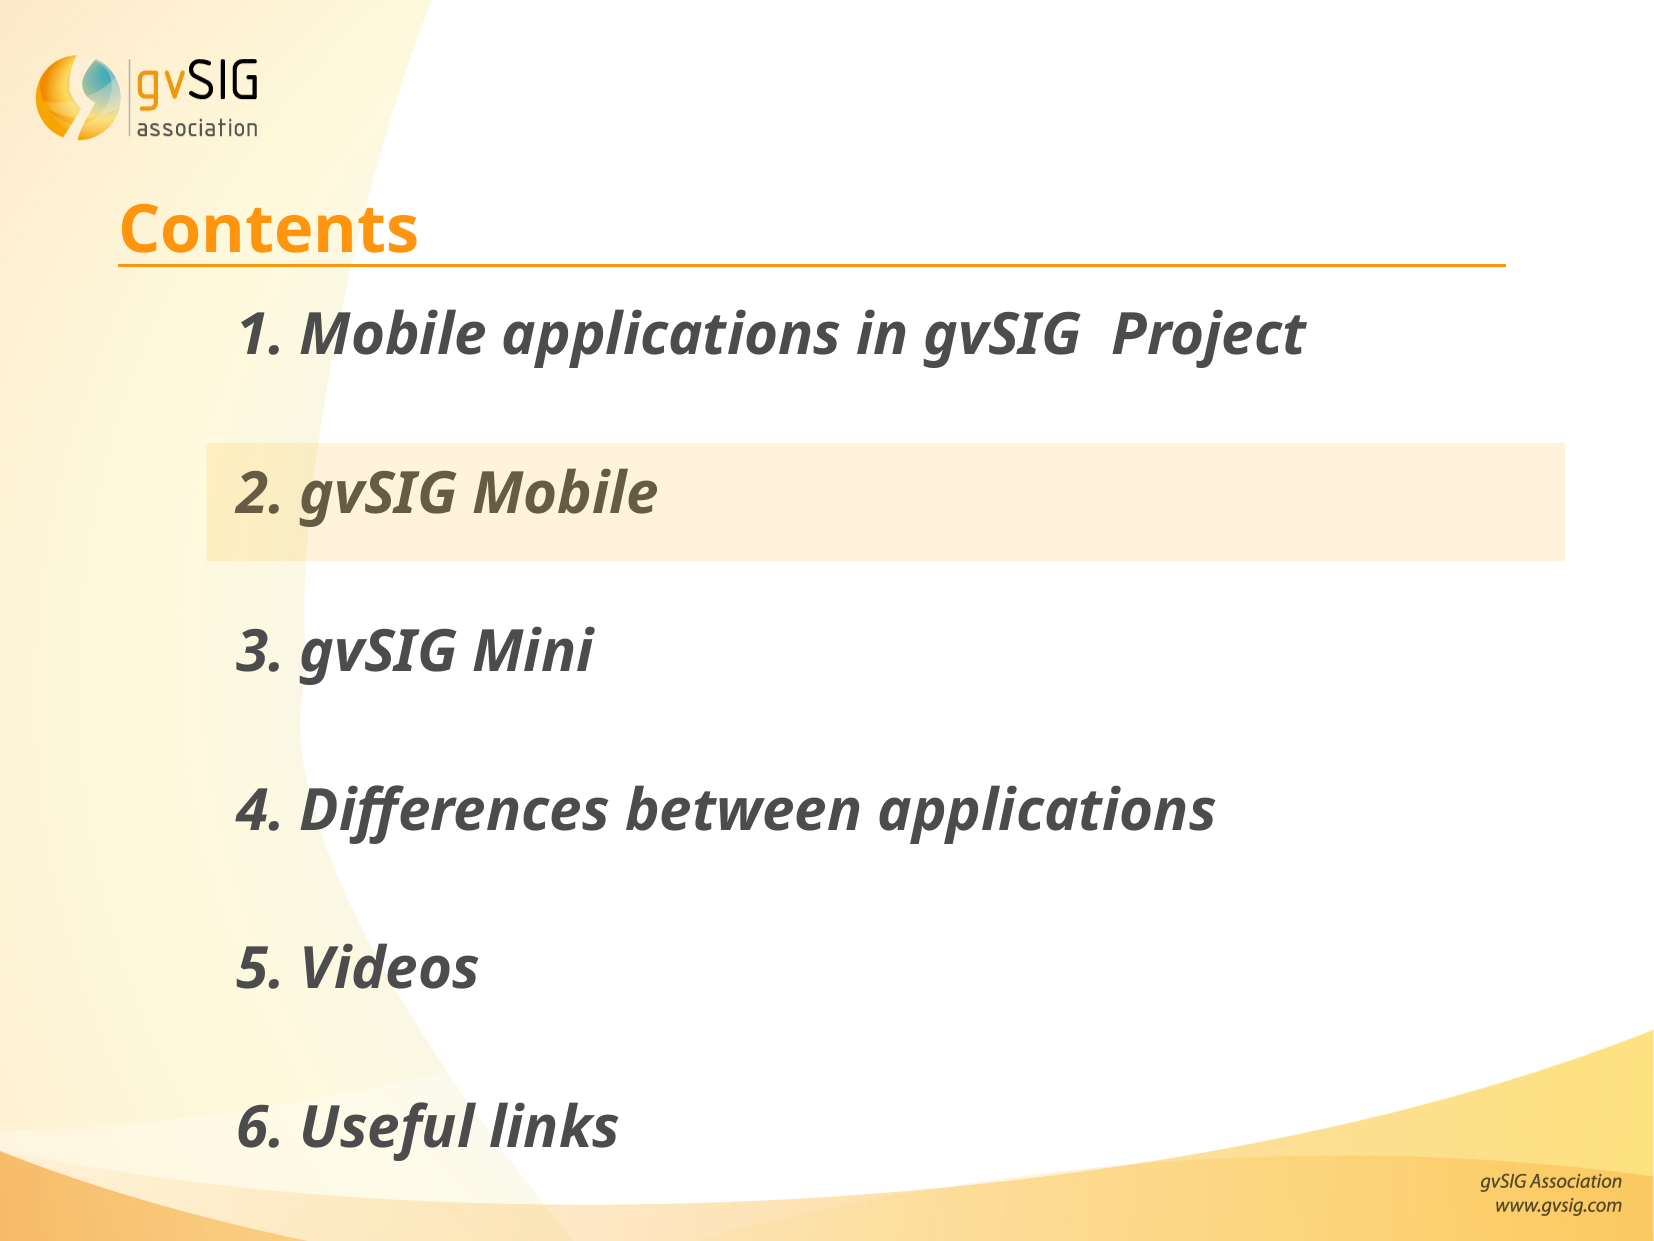

# Contents
1. Mobile applications in gvSIG Project
2. gvSIG Mobile
3. gvSIG Mini
4. Differences between applications
5. Videos
6. Useful links